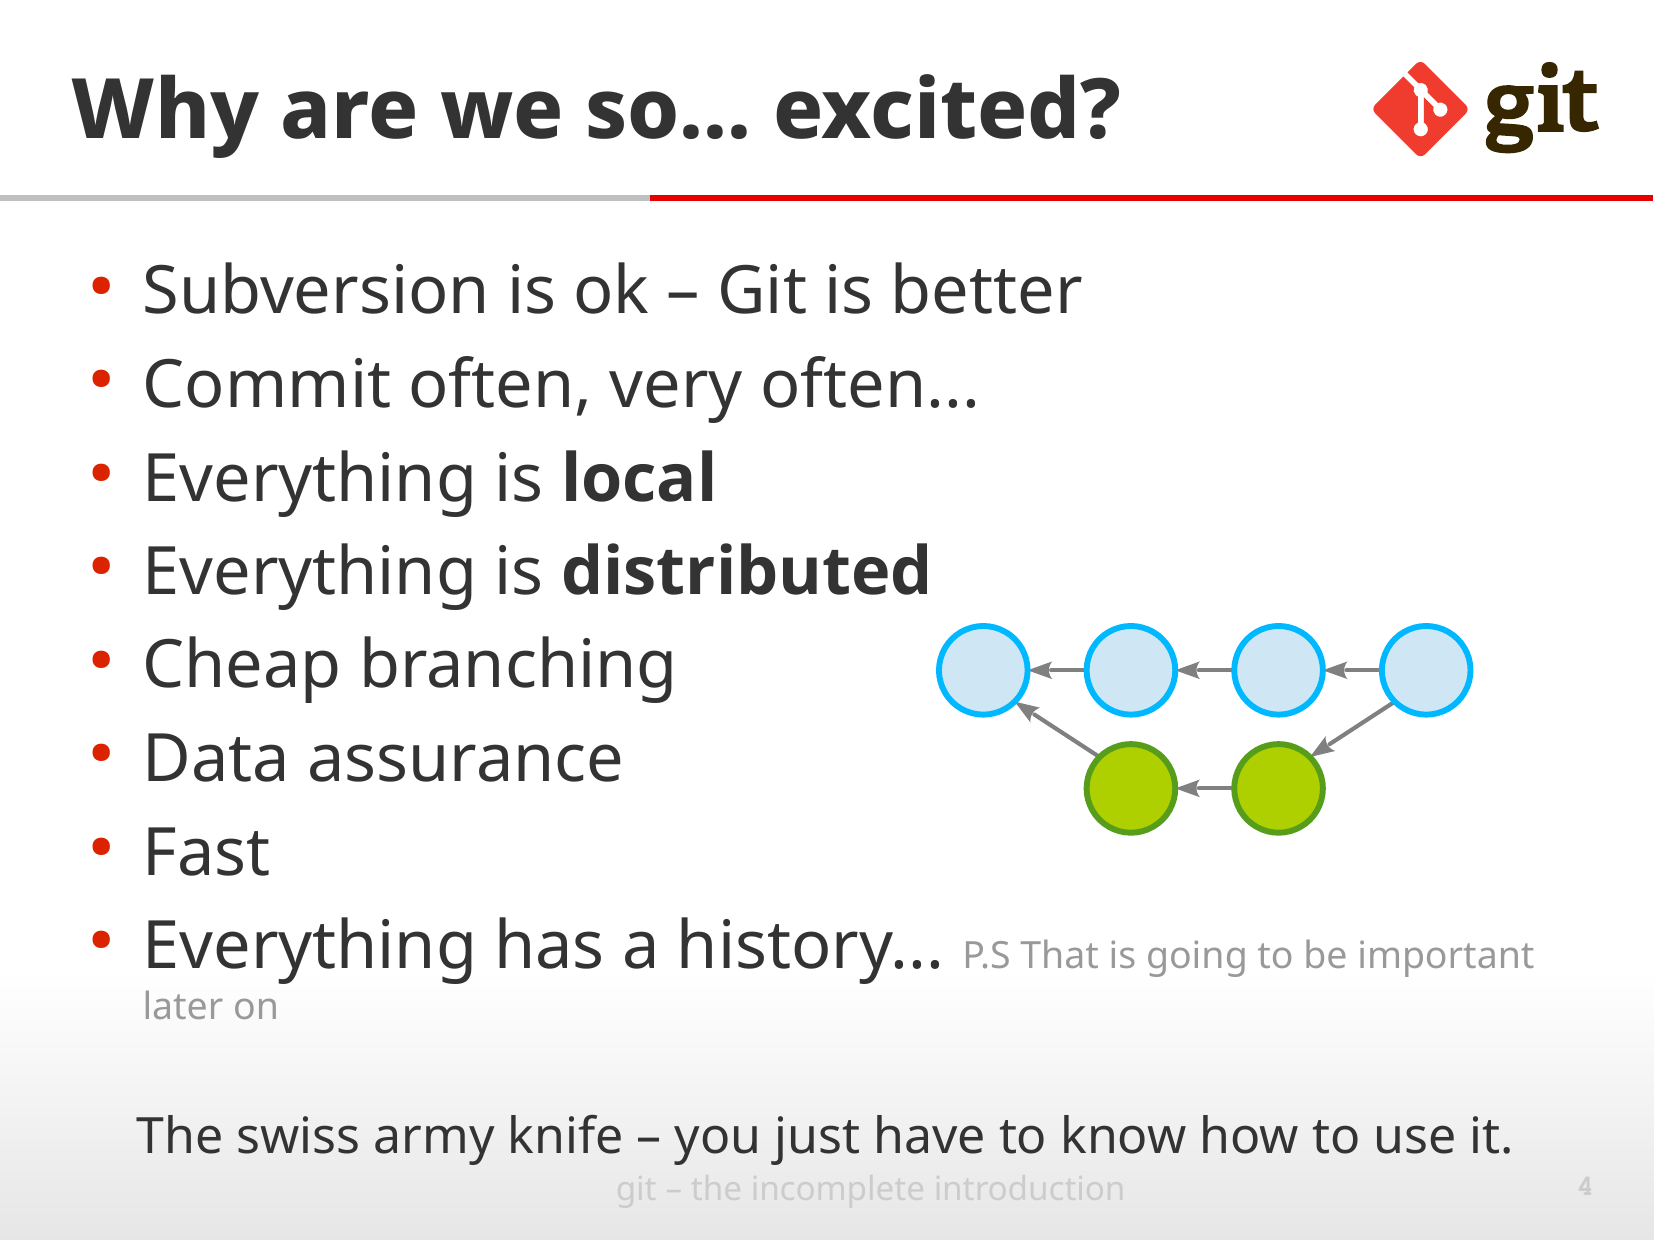

# Why are we so... excited?
Subversion is ok – Git is better
Commit often, very often...
Everything is local
Everything is distributed
Cheap branching
Data assurance
Fast
Everything has a history... P.S That is going to be important later on
The swiss army knife – you just have to know how to use it.
4